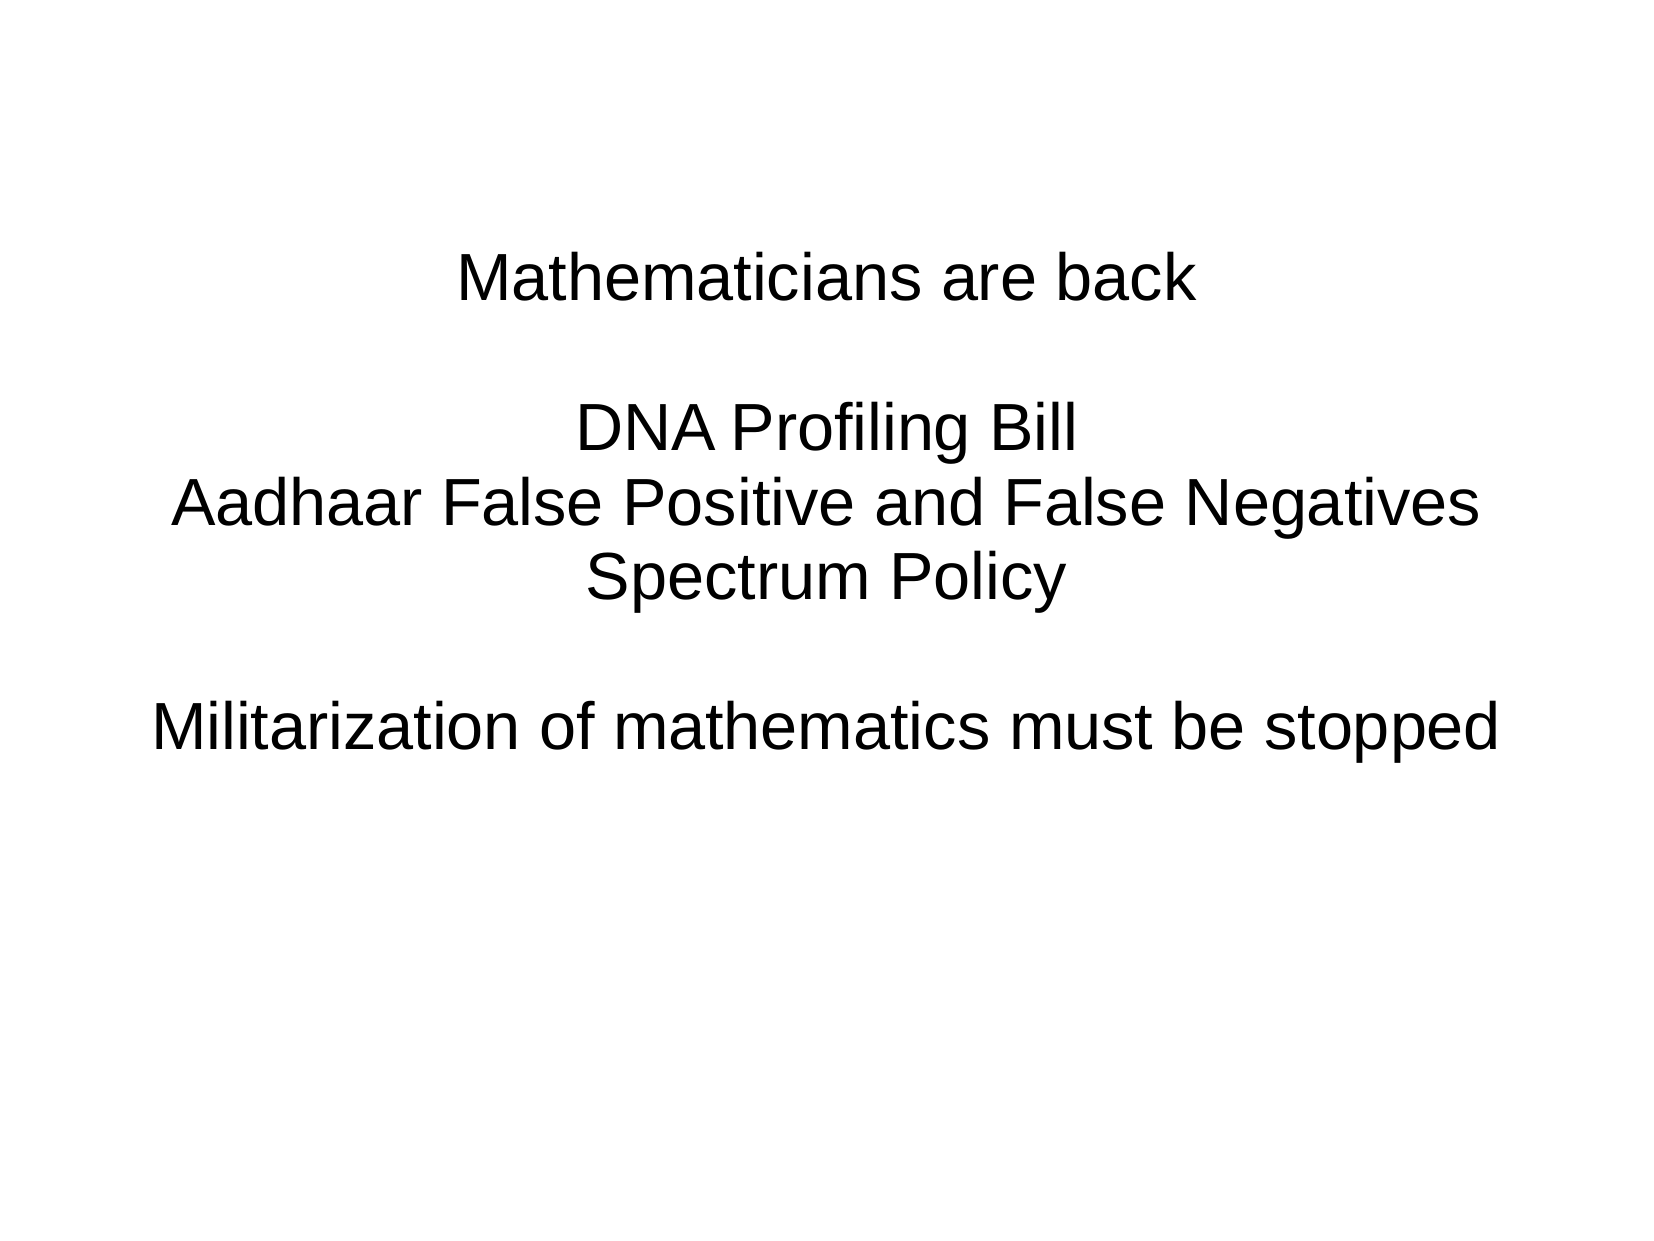

# Mathematicians are back
DNA Profiling Bill
Aadhaar False Positive and False Negatives
Spectrum Policy
Militarization of mathematics must be stopped